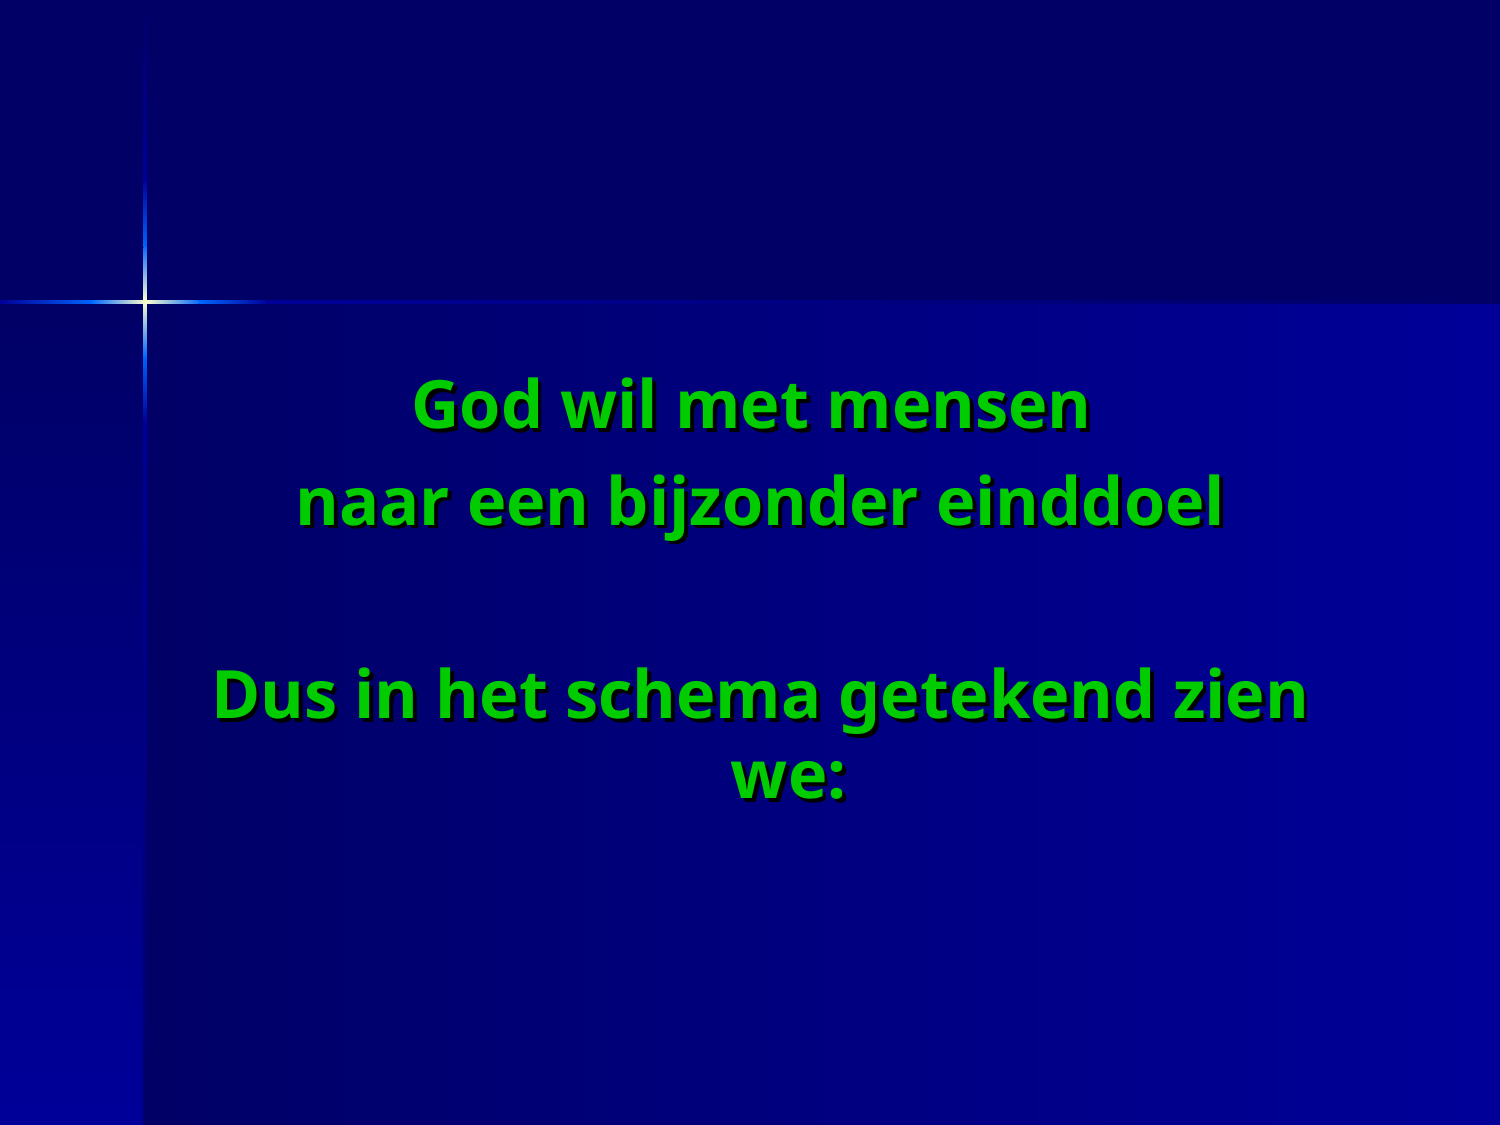

# God wil met mensen
naar een bijzonder einddoel
Dus in het schema getekend zien we: